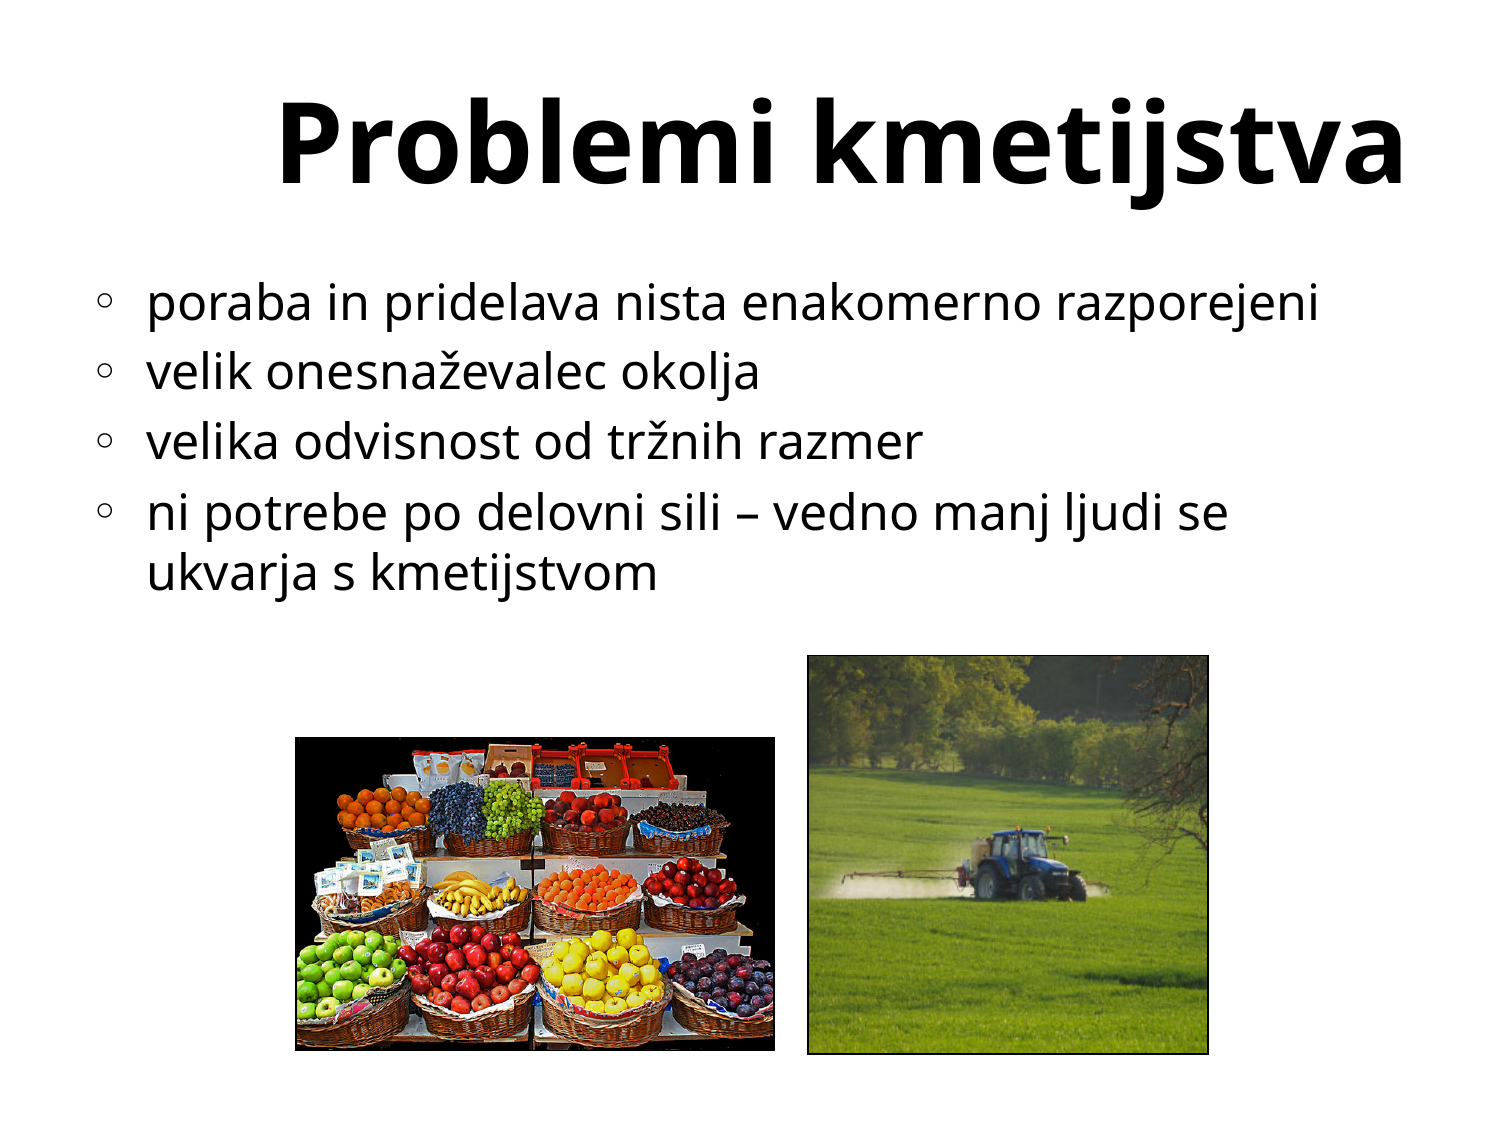

# Problemi kmetijstva
poraba in pridelava nista enakomerno razporejeni
velik onesnaževalec okolja
velika odvisnost od tržnih razmer
ni potrebe po delovni sili – vedno manj ljudi se ukvarja s kmetijstvom